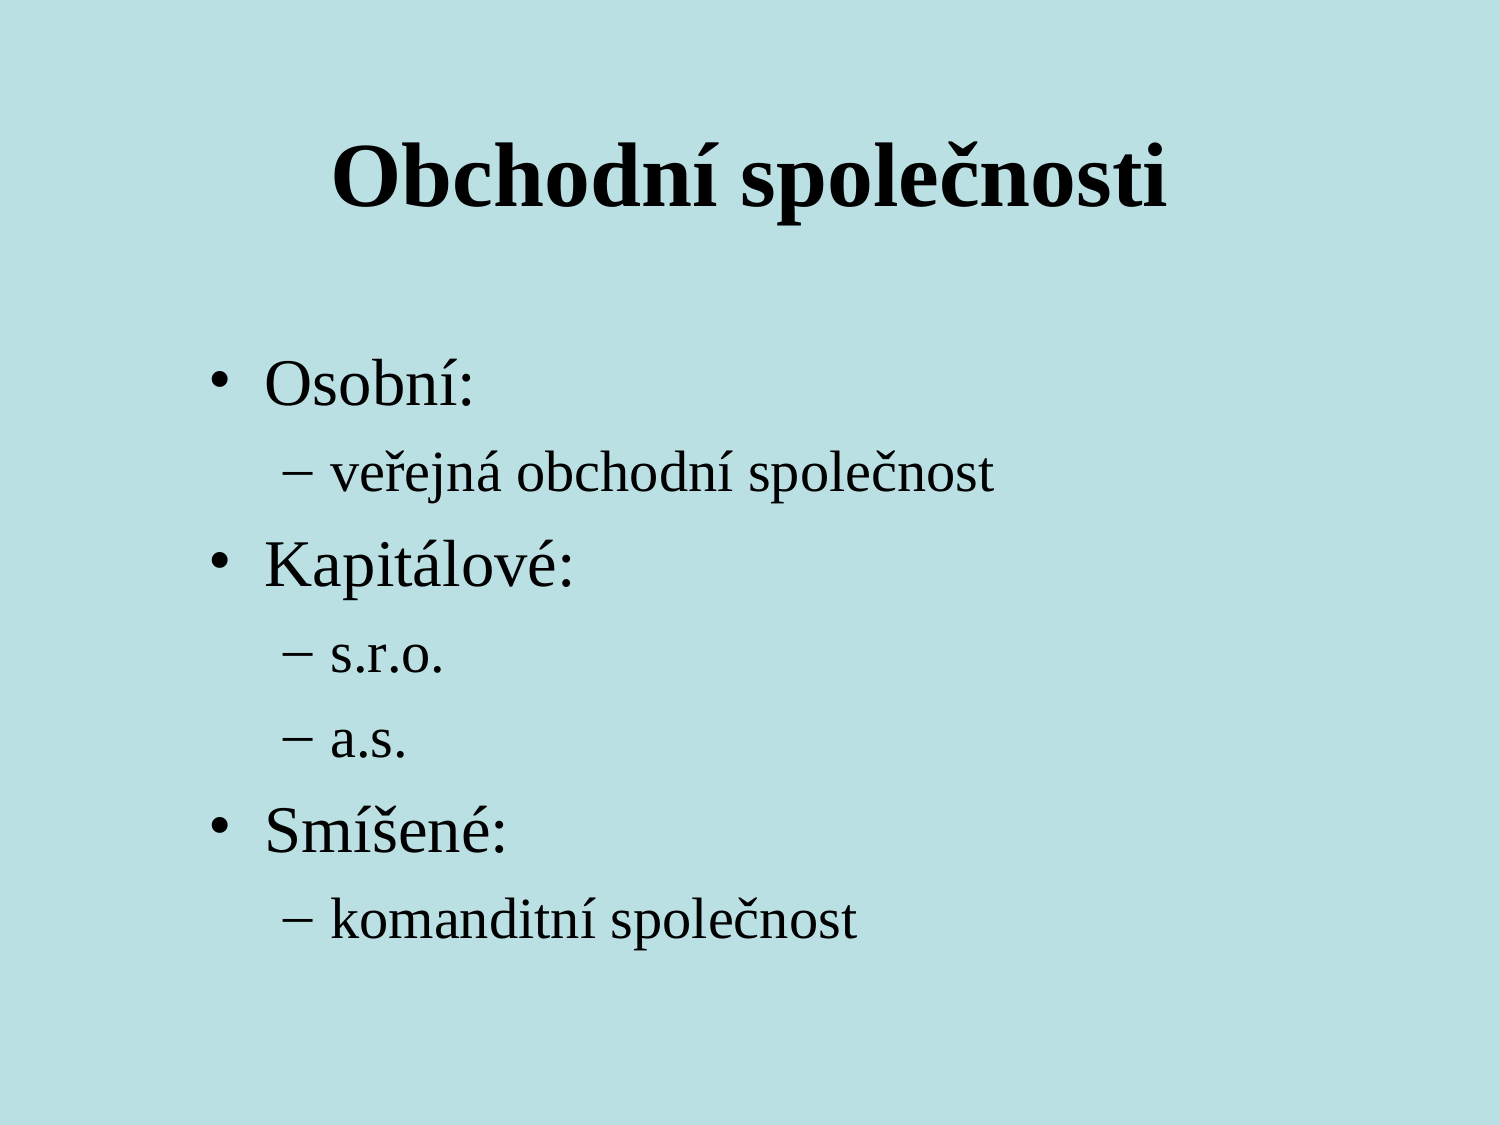

# Obchodní společnosti
Osobní:
veřejná obchodní společnost
Kapitálové:
s.r.o.
a.s.
Smíšené:
komanditní společnost